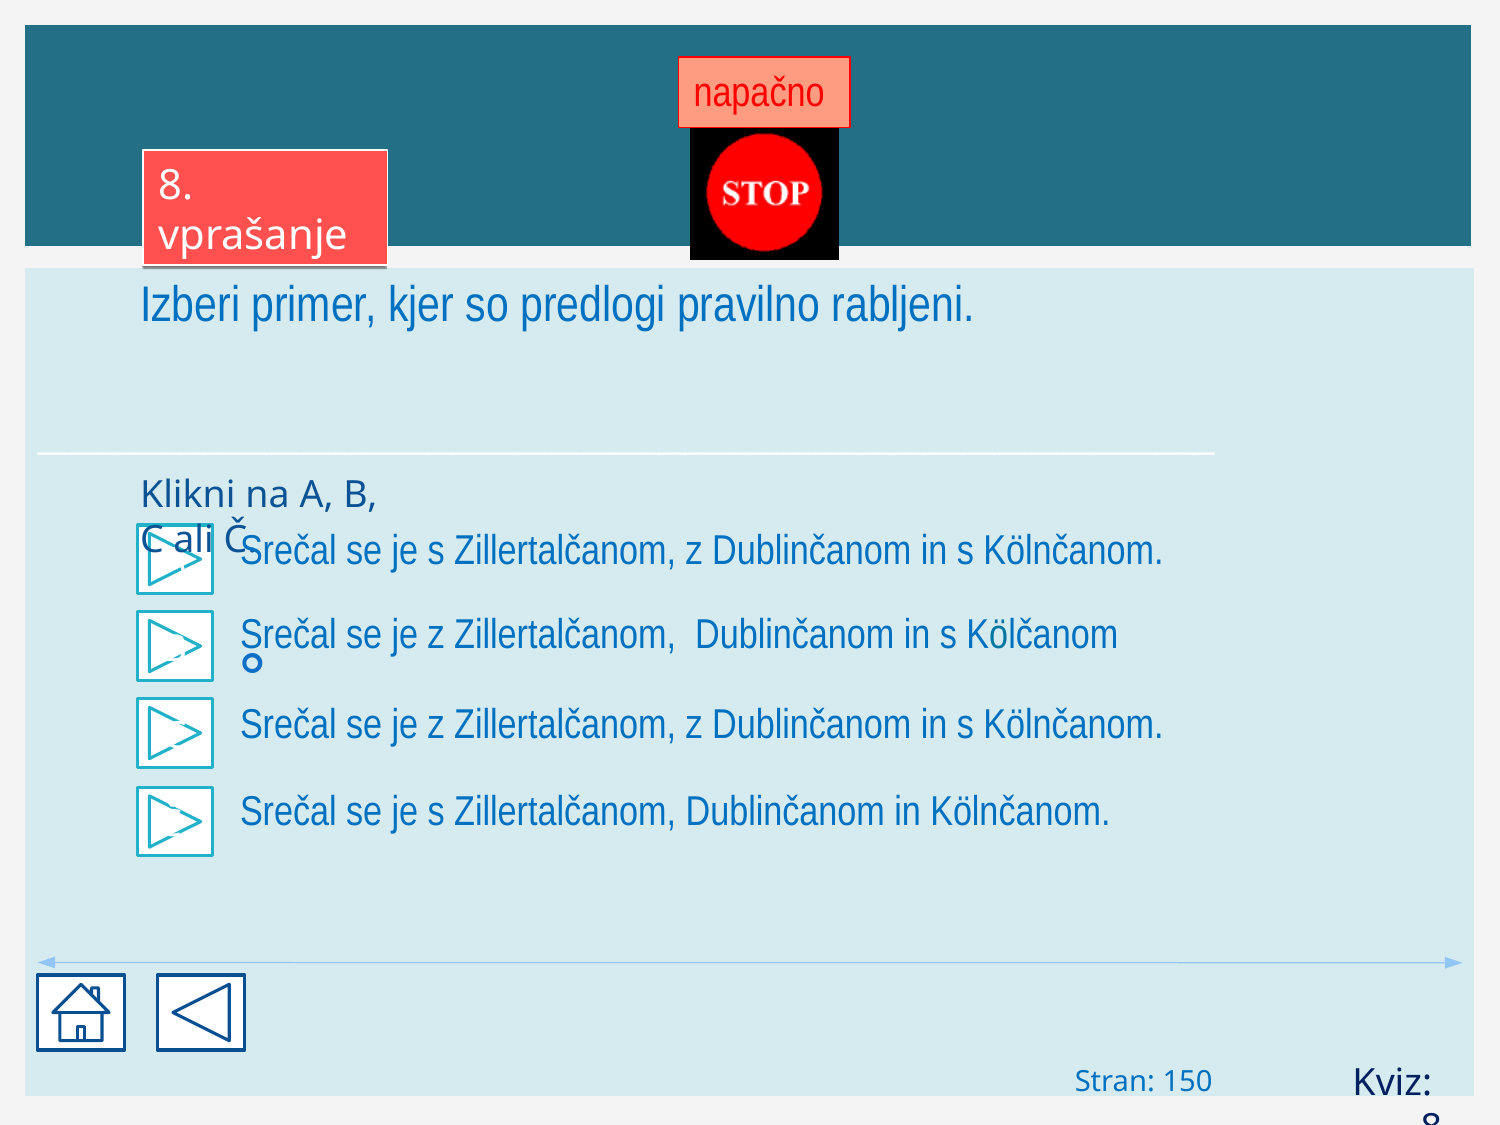

napačno
8. vprašanje
Izberi primer, kjer so predlogi pravilno rabljeni.
____________________________________________________________________________
Klikni na A, B, C ali Č.
Srečal se je s Zillertalčanom, z Dublinčanom in s Kölnčanom.
A
Srečal se je z Zillertalčanom, Dublinčanom in s Kölčanom
B
Srečal se je z Zillertalčanom, z Dublinčanom in s Kölnčanom.
C
Srečal se je s Zillertalčanom, Dublinčanom in Kölnčanom.
Č.
Kviz: 8
Stran: 150